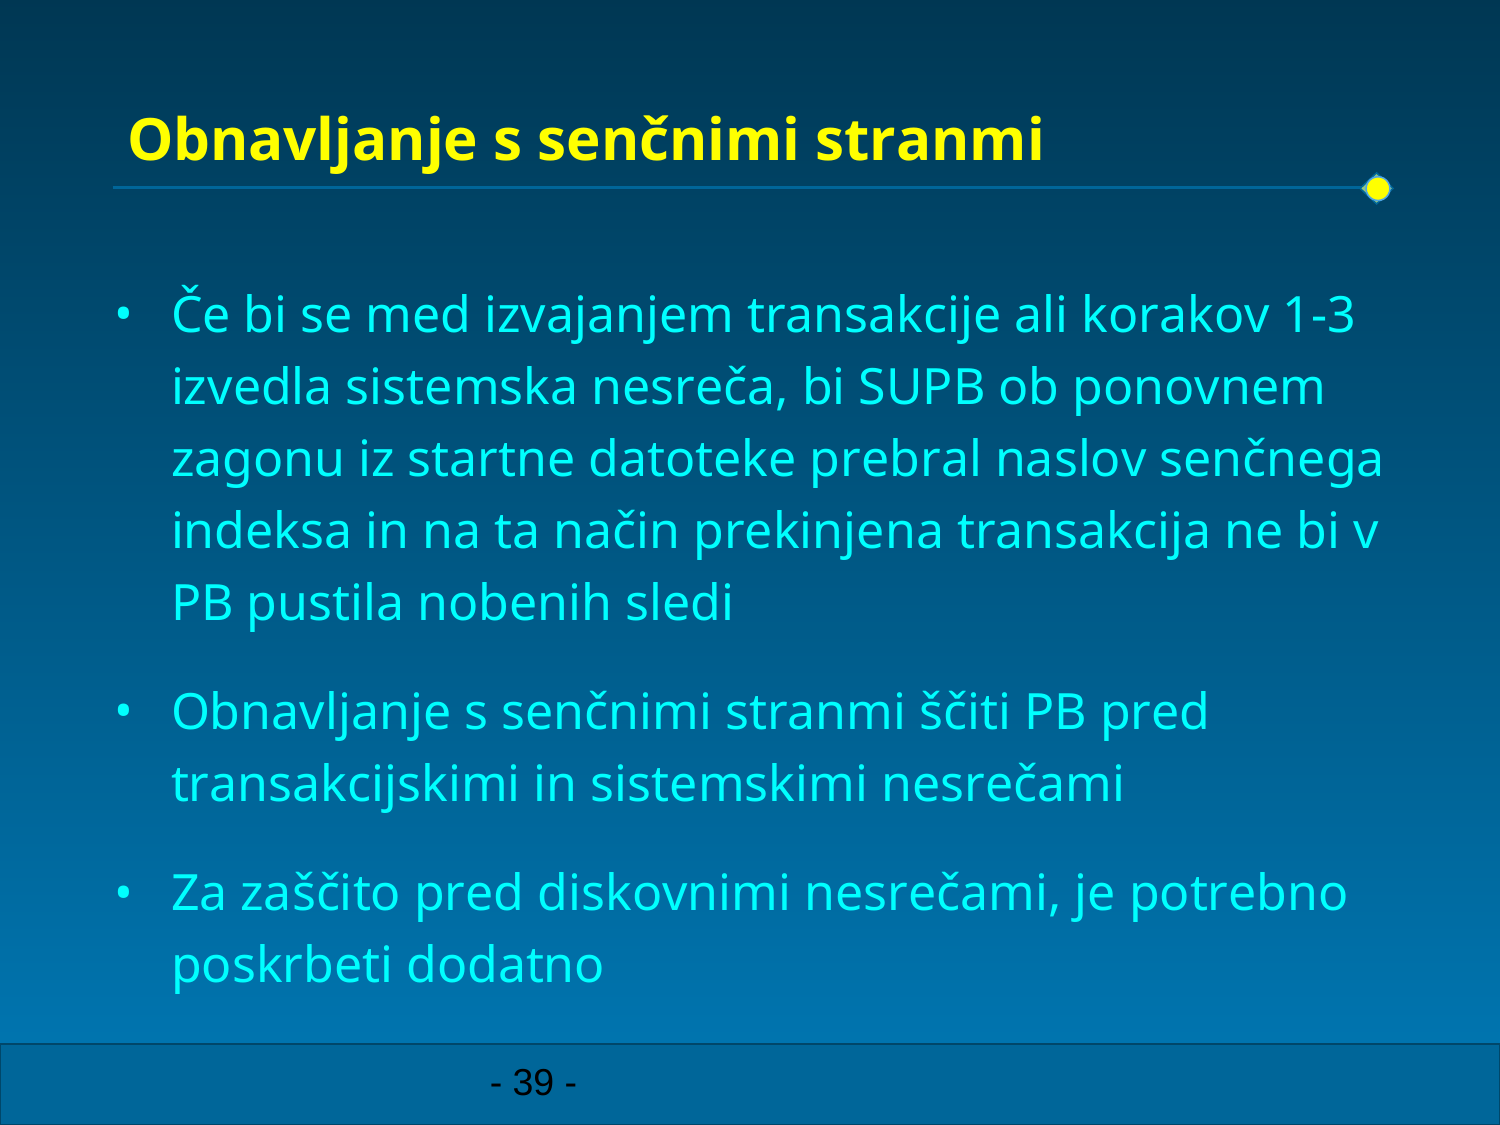

# Obnavljanje s senčnimi stranmi
Če bi se med izvajanjem transakcije ali korakov 1-3 izvedla sistemska nesreča, bi SUPB ob ponovnem zagonu iz startne datoteke prebral naslov senčnega indeksa in na ta način prekinjena transakcija ne bi v PB pustila nobenih sledi
Obnavljanje s senčnimi stranmi ščiti PB pred transakcijskimi in sistemskimi nesrečami
Za zaščito pred diskovnimi nesrečami, je potrebno poskrbeti dodatno